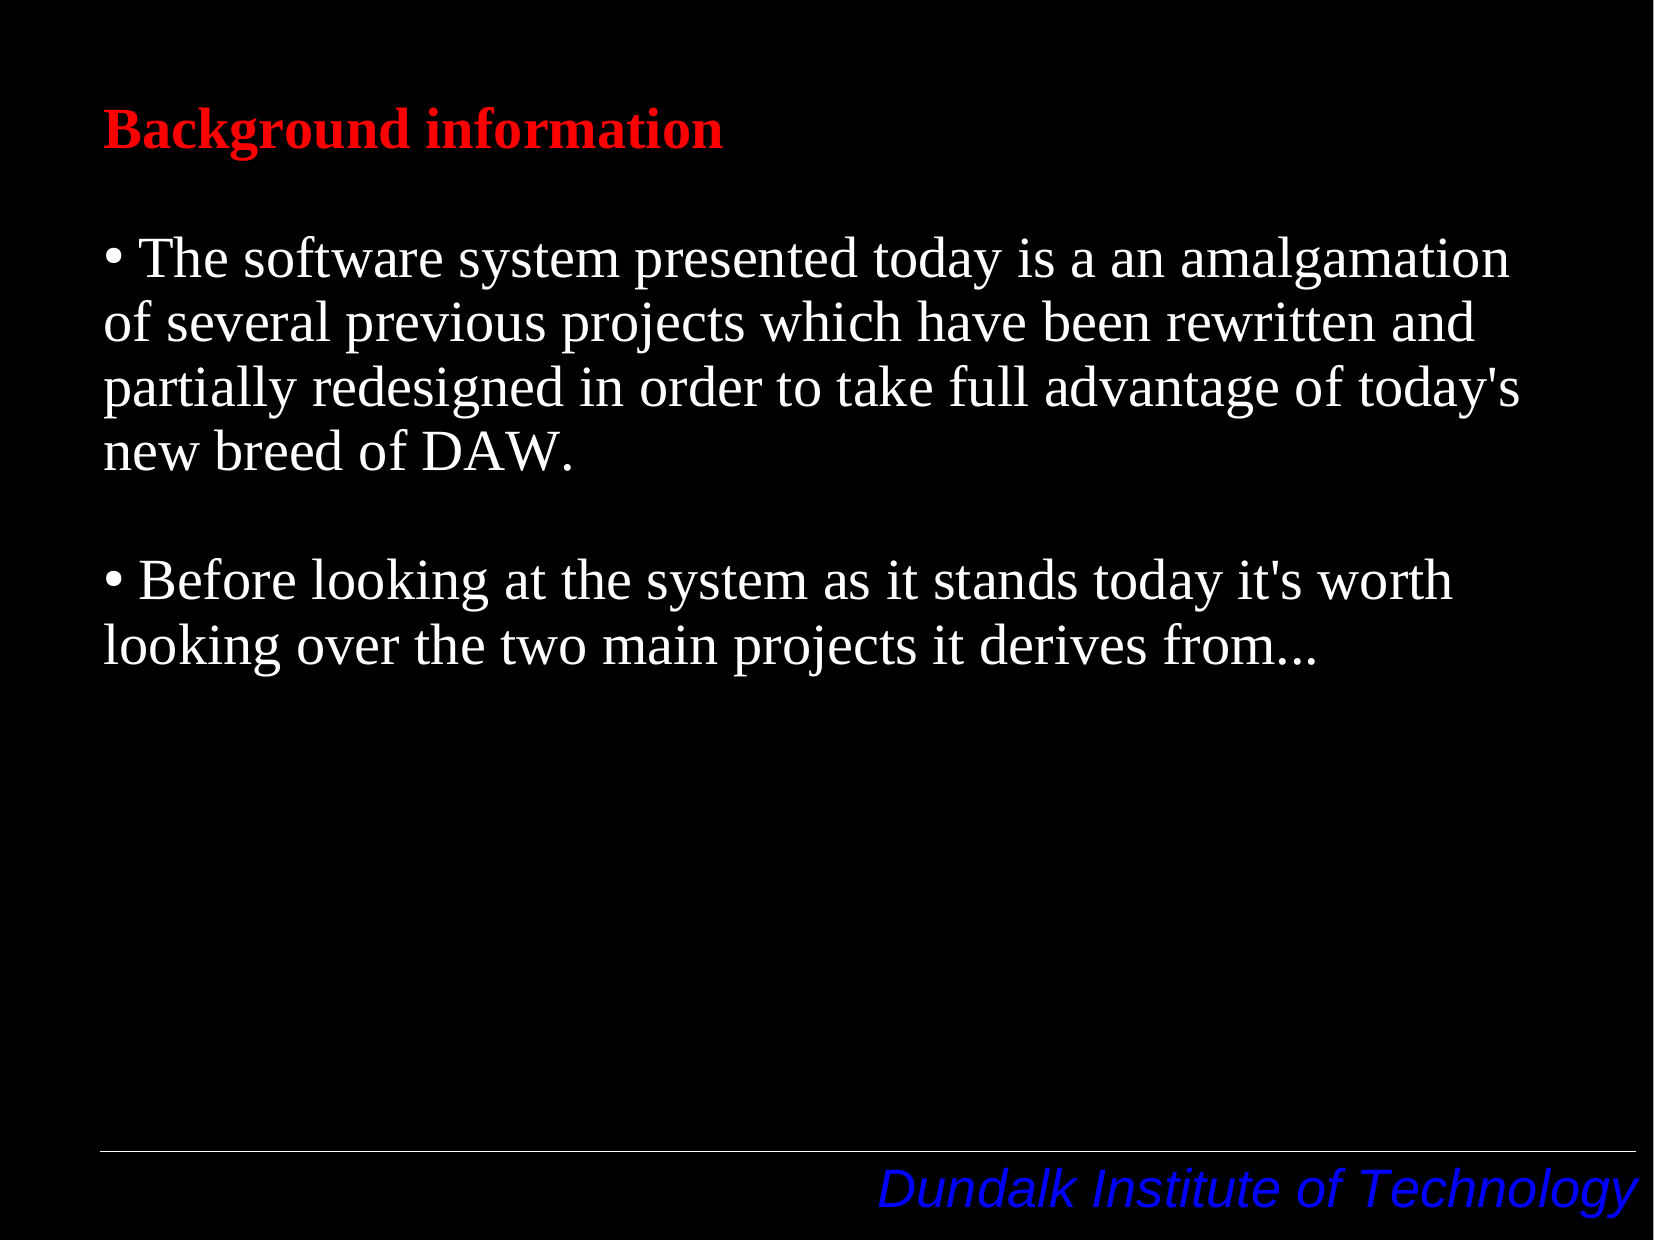

Background information
 The software system presented today is a an amalgamation of several previous projects which have been rewritten and partially redesigned in order to take full advantage of today's new breed of DAW.
 Before looking at the system as it stands today it's worth looking over the two main projects it derives from...
Dundalk Institute of Technology